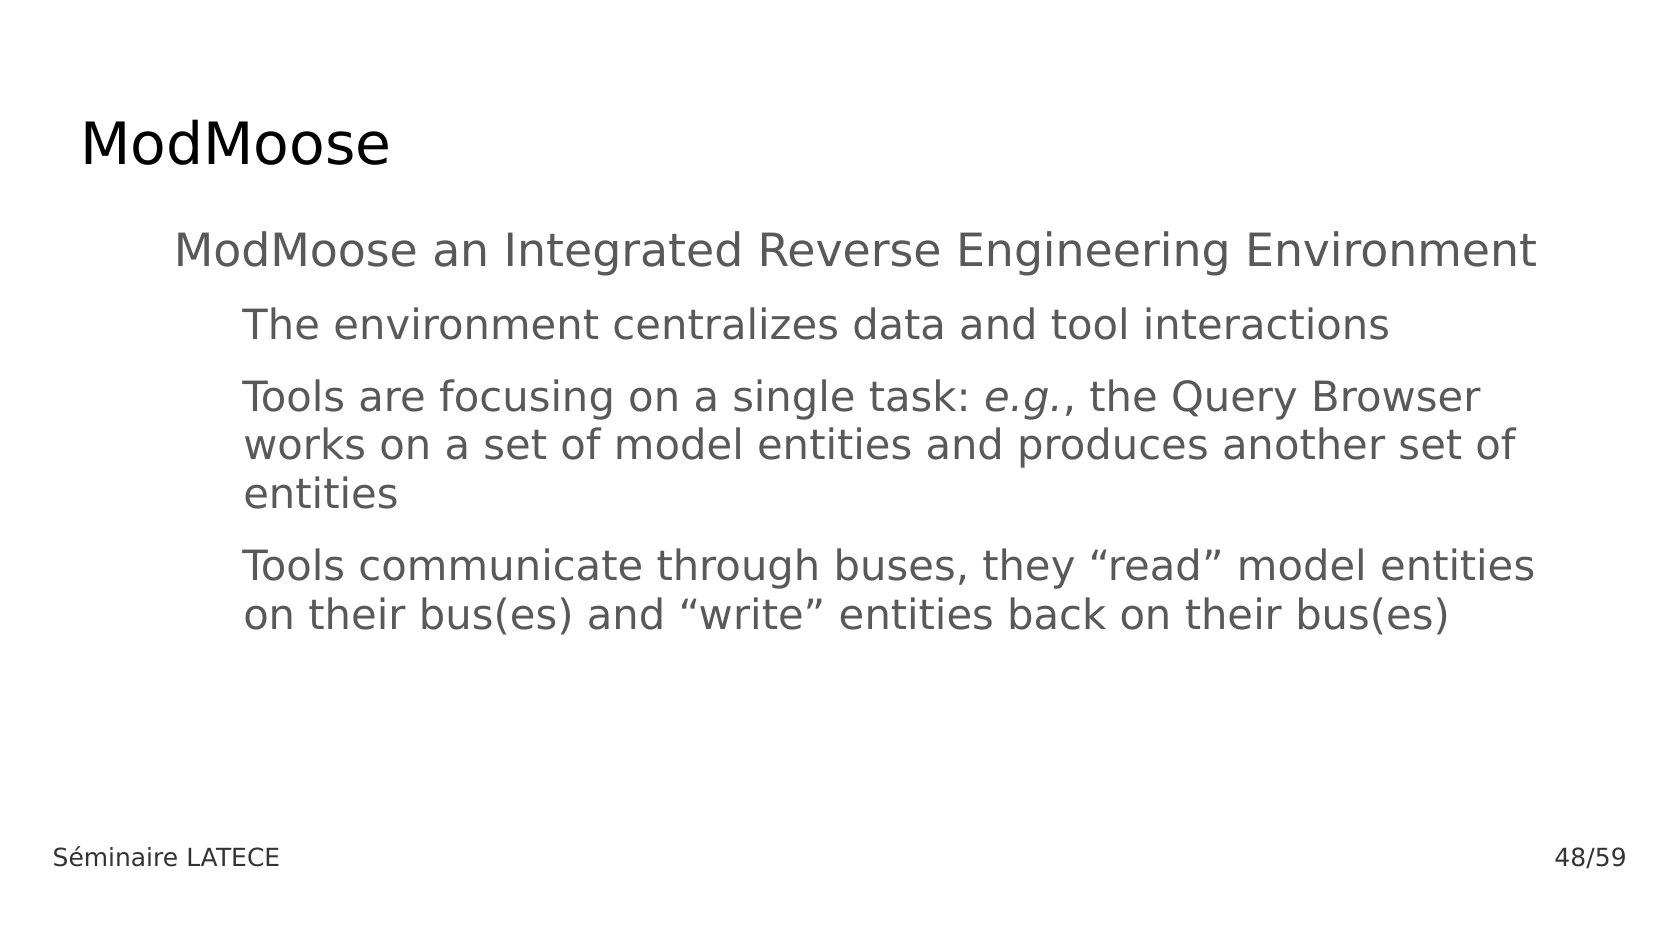

# ModMoose
ModMoose an Integrated Reverse Engineering Environment
The environment centralizes data and tool interactions
Tools are focusing on a single task: e.g., the Query Browser works on a set of model entities and produces another set of entities
Tools communicate through buses, they “read” model entities on their bus(es) and “write” entities back on their bus(es)